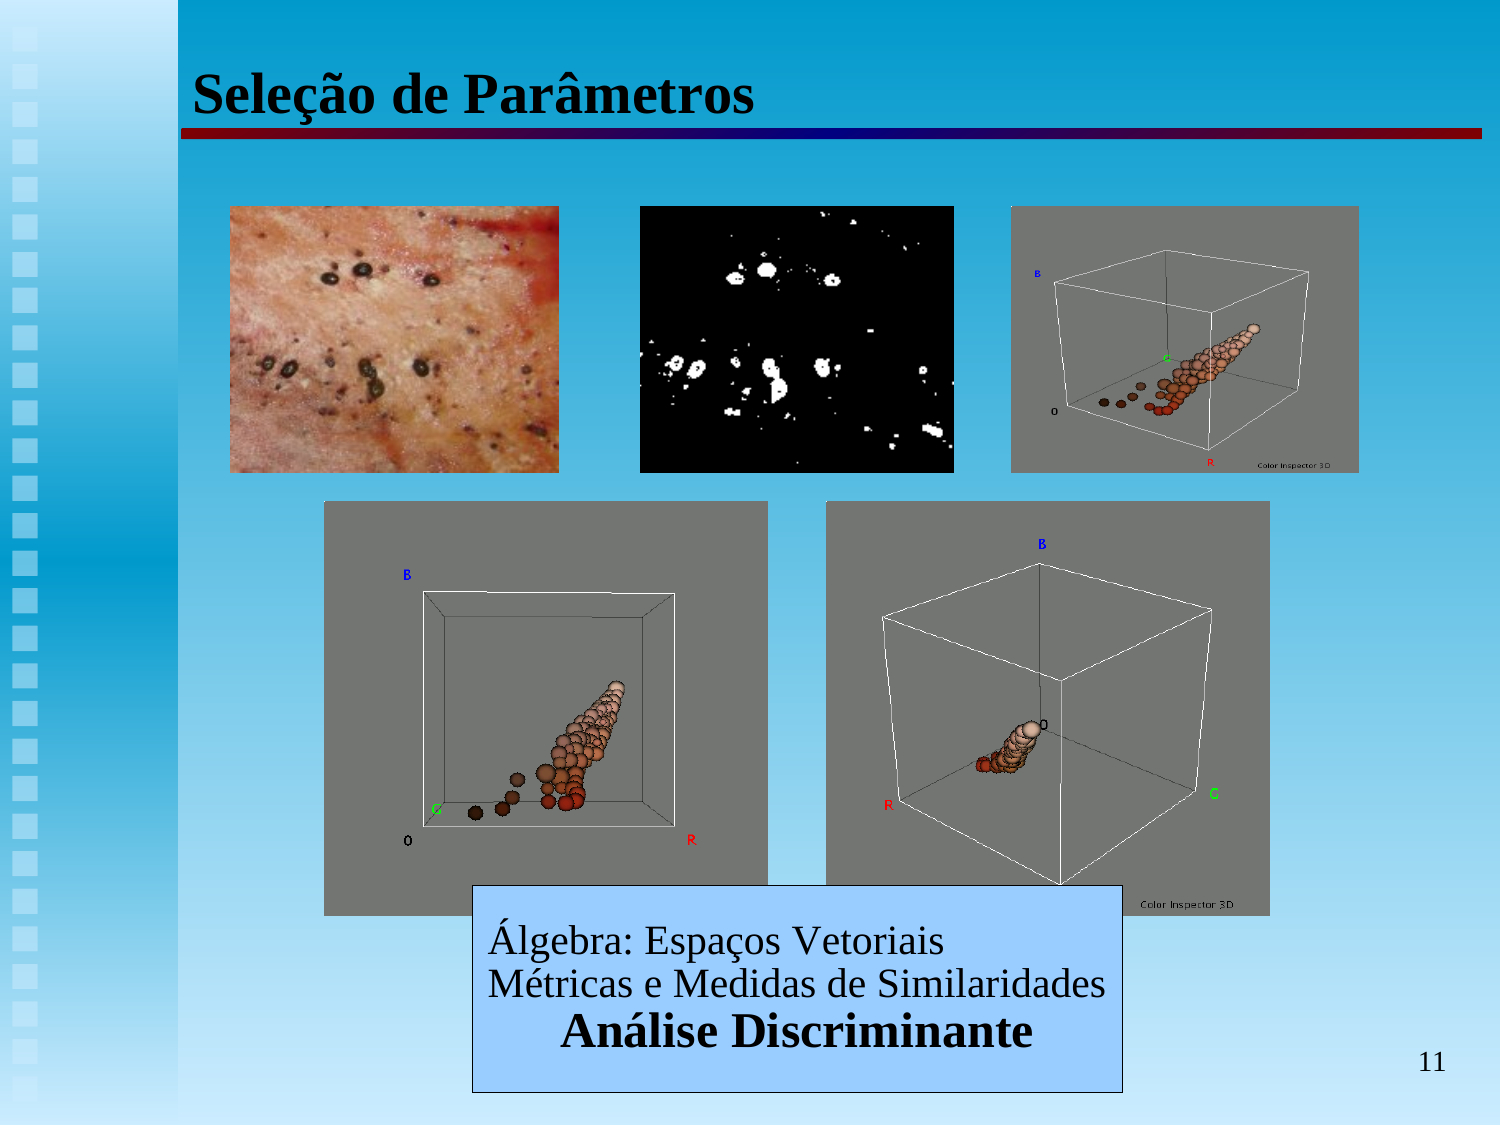

# Seleção de Parâmetros
Álgebra: Espaços Vetoriais
Métricas e Medidas de Similaridades
Análise Discriminante